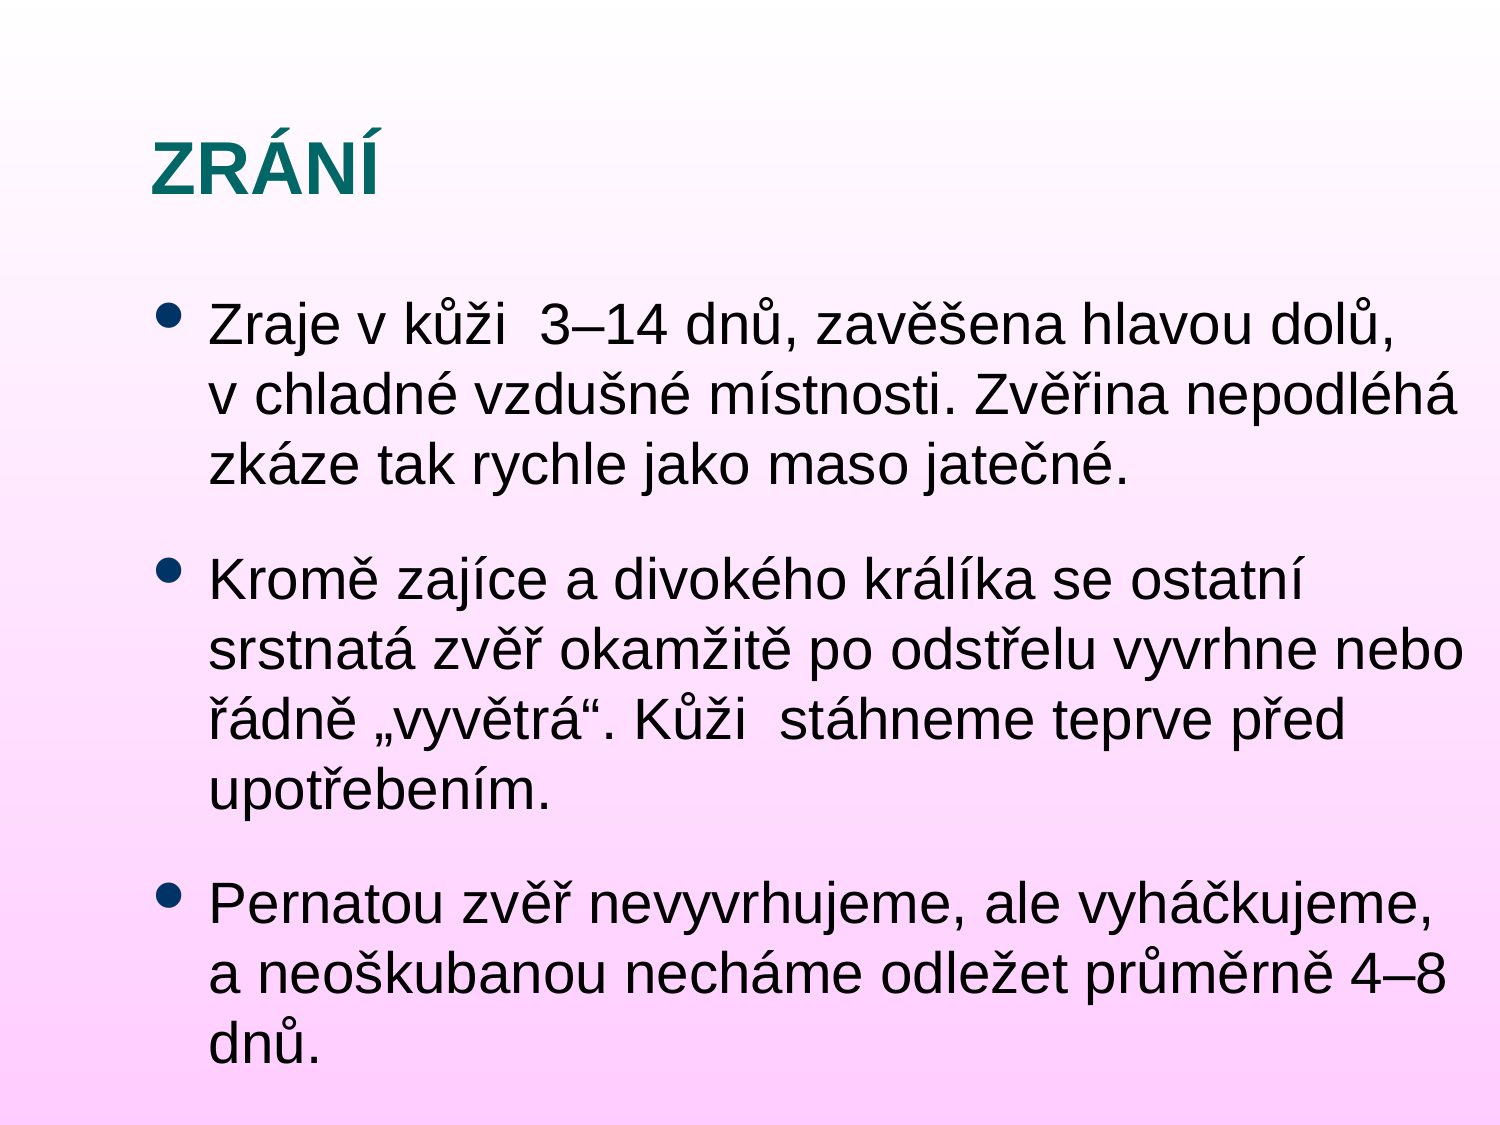

# ZRÁNÍ
Zraje v kůži 3–14 dnů, zavěšena hlavou dolů, v chladné vzdušné místnosti. Zvěřina nepodléhá zkáze tak rychle jako maso jatečné.
Kromě zajíce a divokého králíka se ostatní srstnatá zvěř okamžitě po odstřelu vyvrhne nebo řádně „vyvětrá“. Kůži stáhneme teprve před upotřebením.
Pernatou zvěř nevyvrhujeme, ale vyháčkujeme, a neoškubanou necháme odležet průměrně 4–8 dnů.